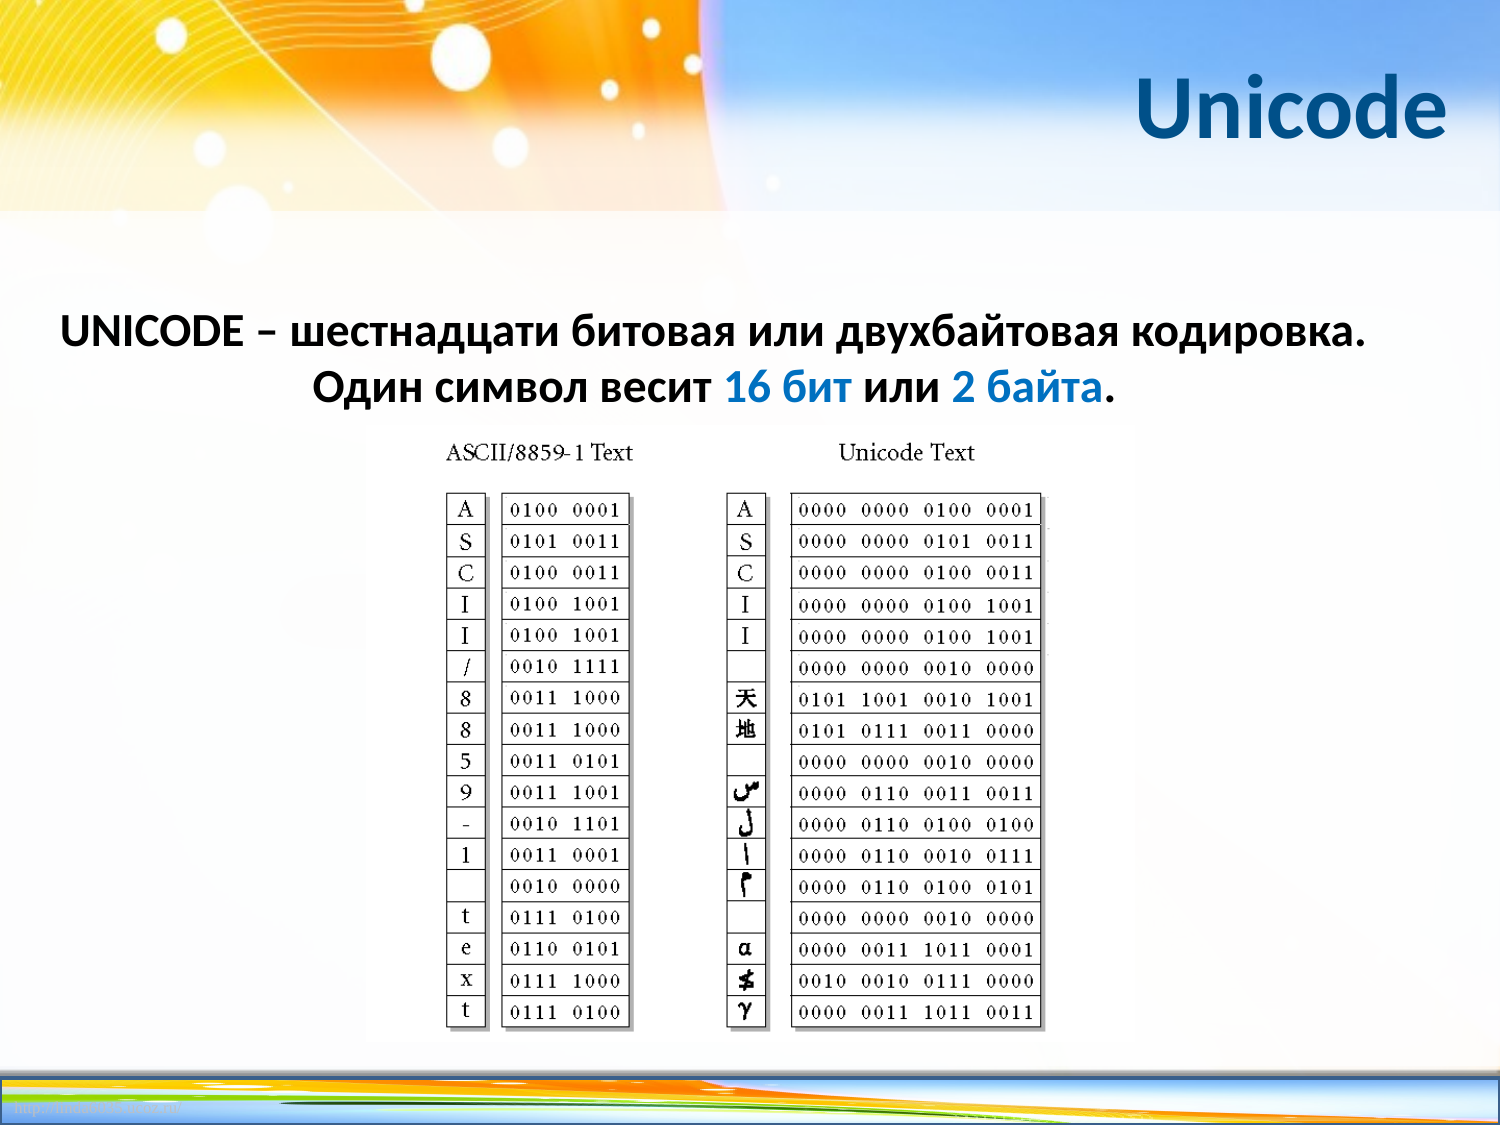

# Unicode
UNICODE – шестнадцати битовая или двухбайтовая кодировка. Один символ весит 16 бит или 2 байта.